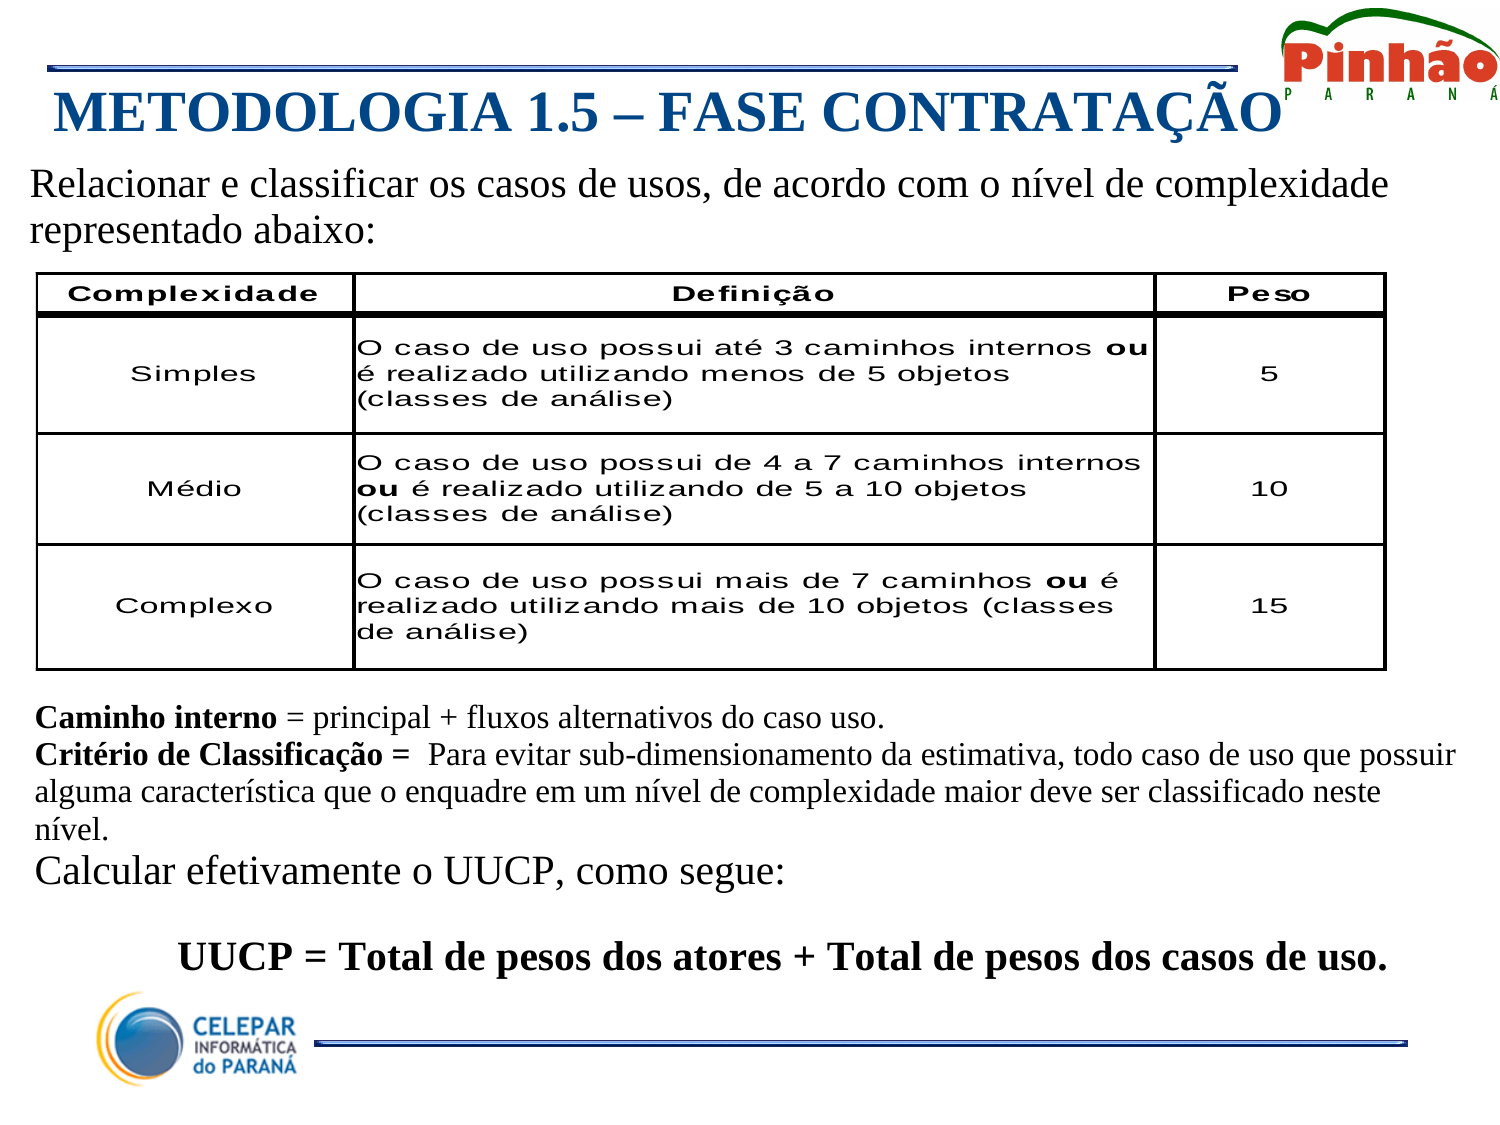

#
METODOLOGIA 1.5 – FASE CONTRATAÇÃO
Relacionar e classificar os casos de usos, de acordo com o nível de complexidade representado abaixo:
Caminho interno = principal + fluxos alternativos do caso uso.
Critério de Classificação = Para evitar sub-dimensionamento da estimativa, todo caso de uso que possuir alguma característica que o enquadre em um nível de complexidade maior deve ser classificado neste nível.
Calcular efetivamente o UUCP, como segue:
UUCP = Total de pesos dos atores + Total de pesos dos casos de uso.